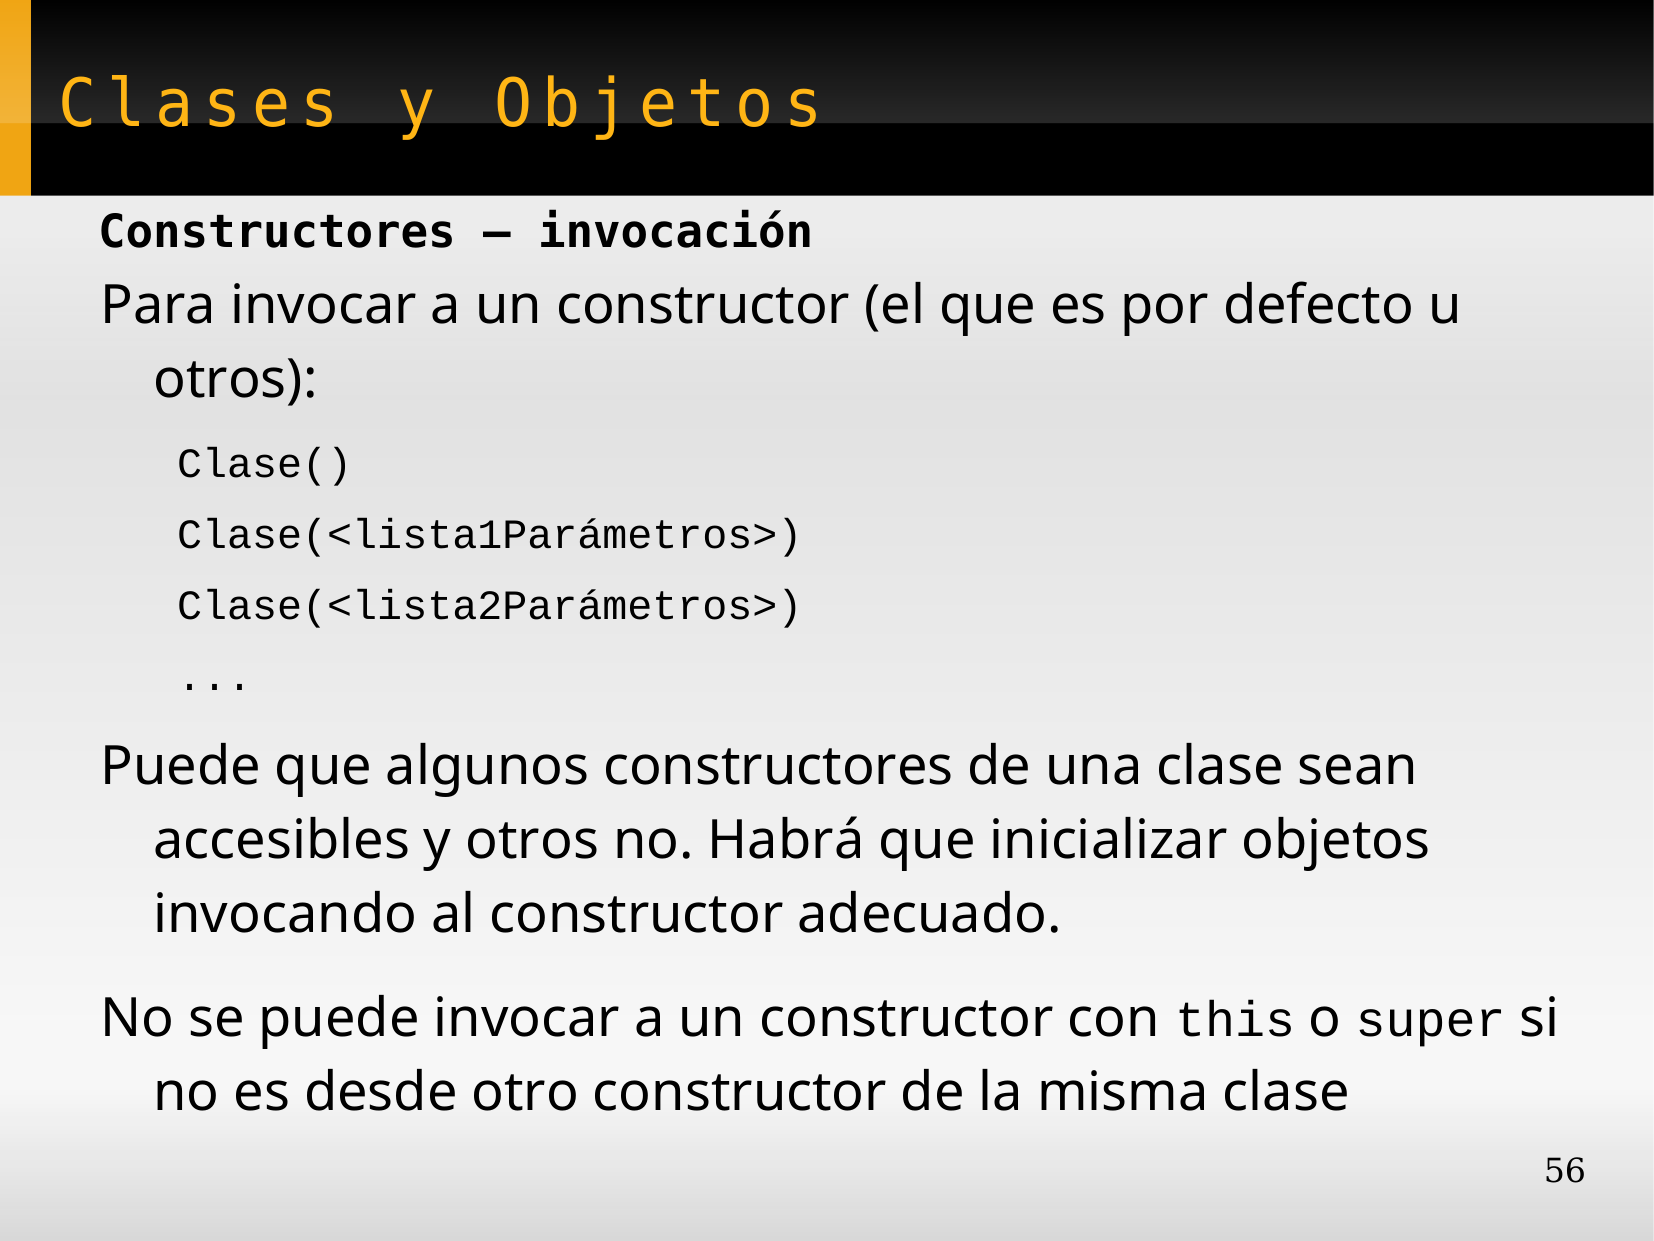

# Clases y Objetos
Constructores – invocación
Para invocar a un constructor (el que es por defecto u otros):
Clase()
Clase(<lista1Parámetros>)
Clase(<lista2Parámetros>)
...
Puede que algunos constructores de una clase sean accesibles y otros no. Habrá que inicializar objetos invocando al constructor adecuado.
No se puede invocar a un constructor con this o super si no es desde otro constructor de la misma clase
56